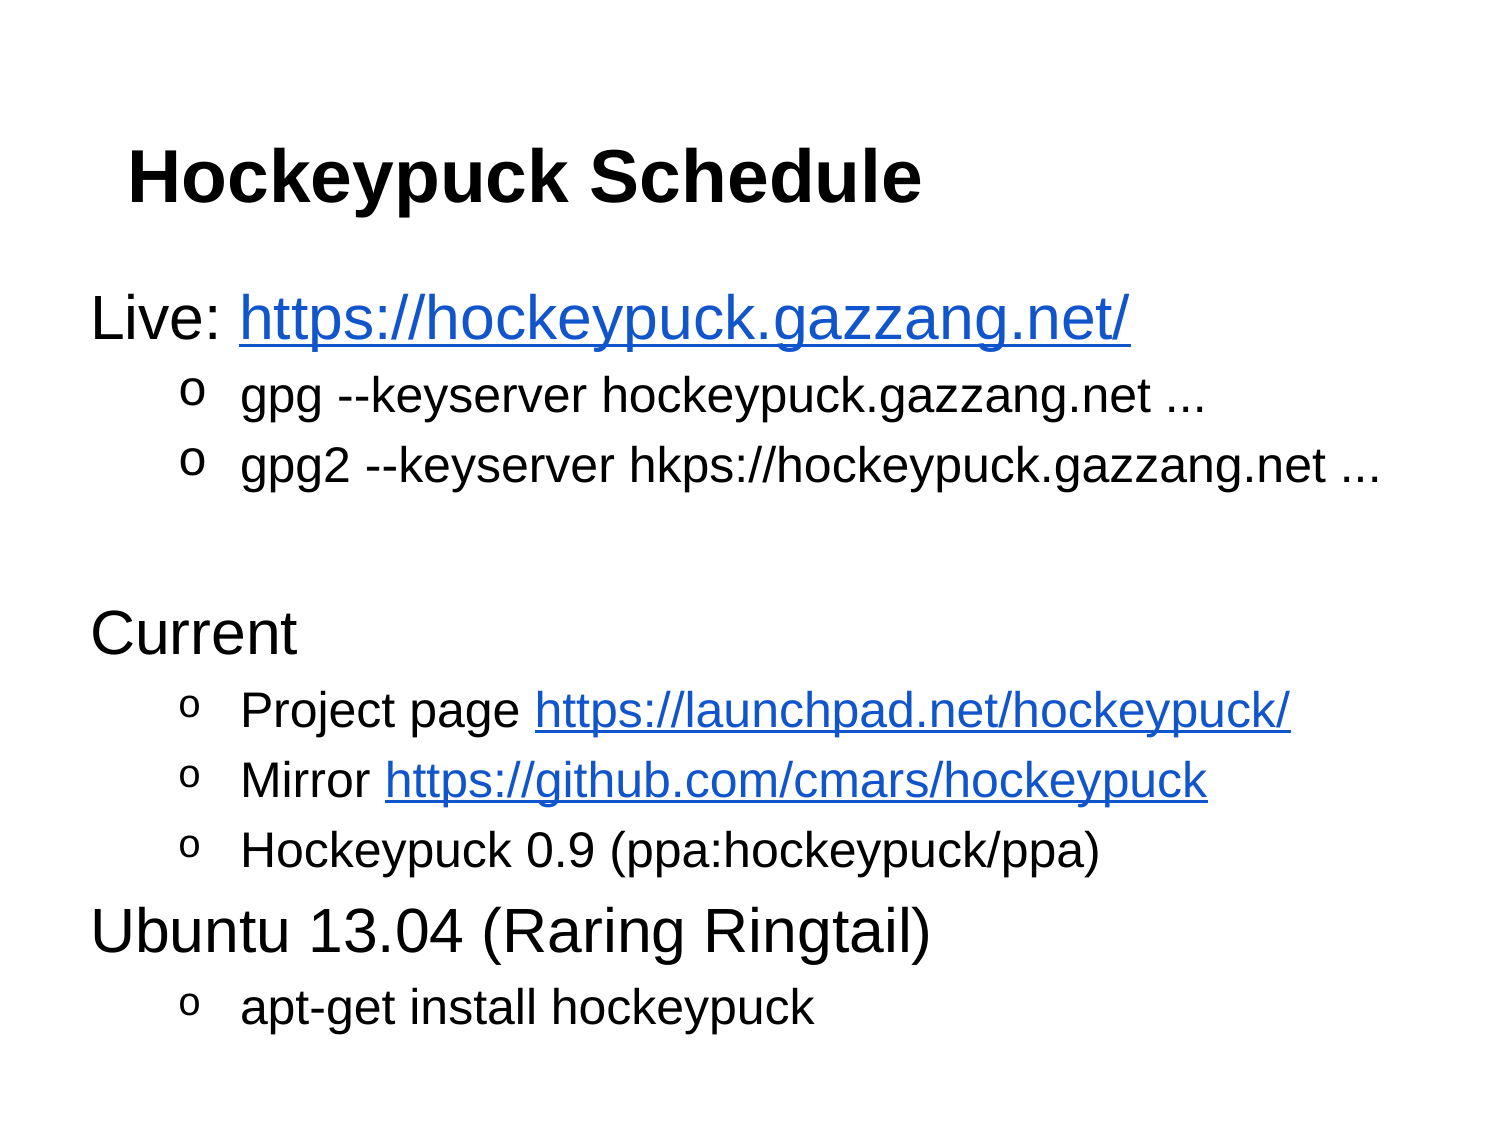

# Hockeypuck Schedule
Live: https://hockeypuck.gazzang.net/
gpg --keyserver hockeypuck.gazzang.net ...
gpg2 --keyserver hkps://hockeypuck.gazzang.net ...
Current
Project page https://launchpad.net/hockeypuck/
Mirror https://github.com/cmars/hockeypuck
Hockeypuck 0.9 (ppa:hockeypuck/ppa)
Ubuntu 13.04 (Raring Ringtail)
apt-get install hockeypuck